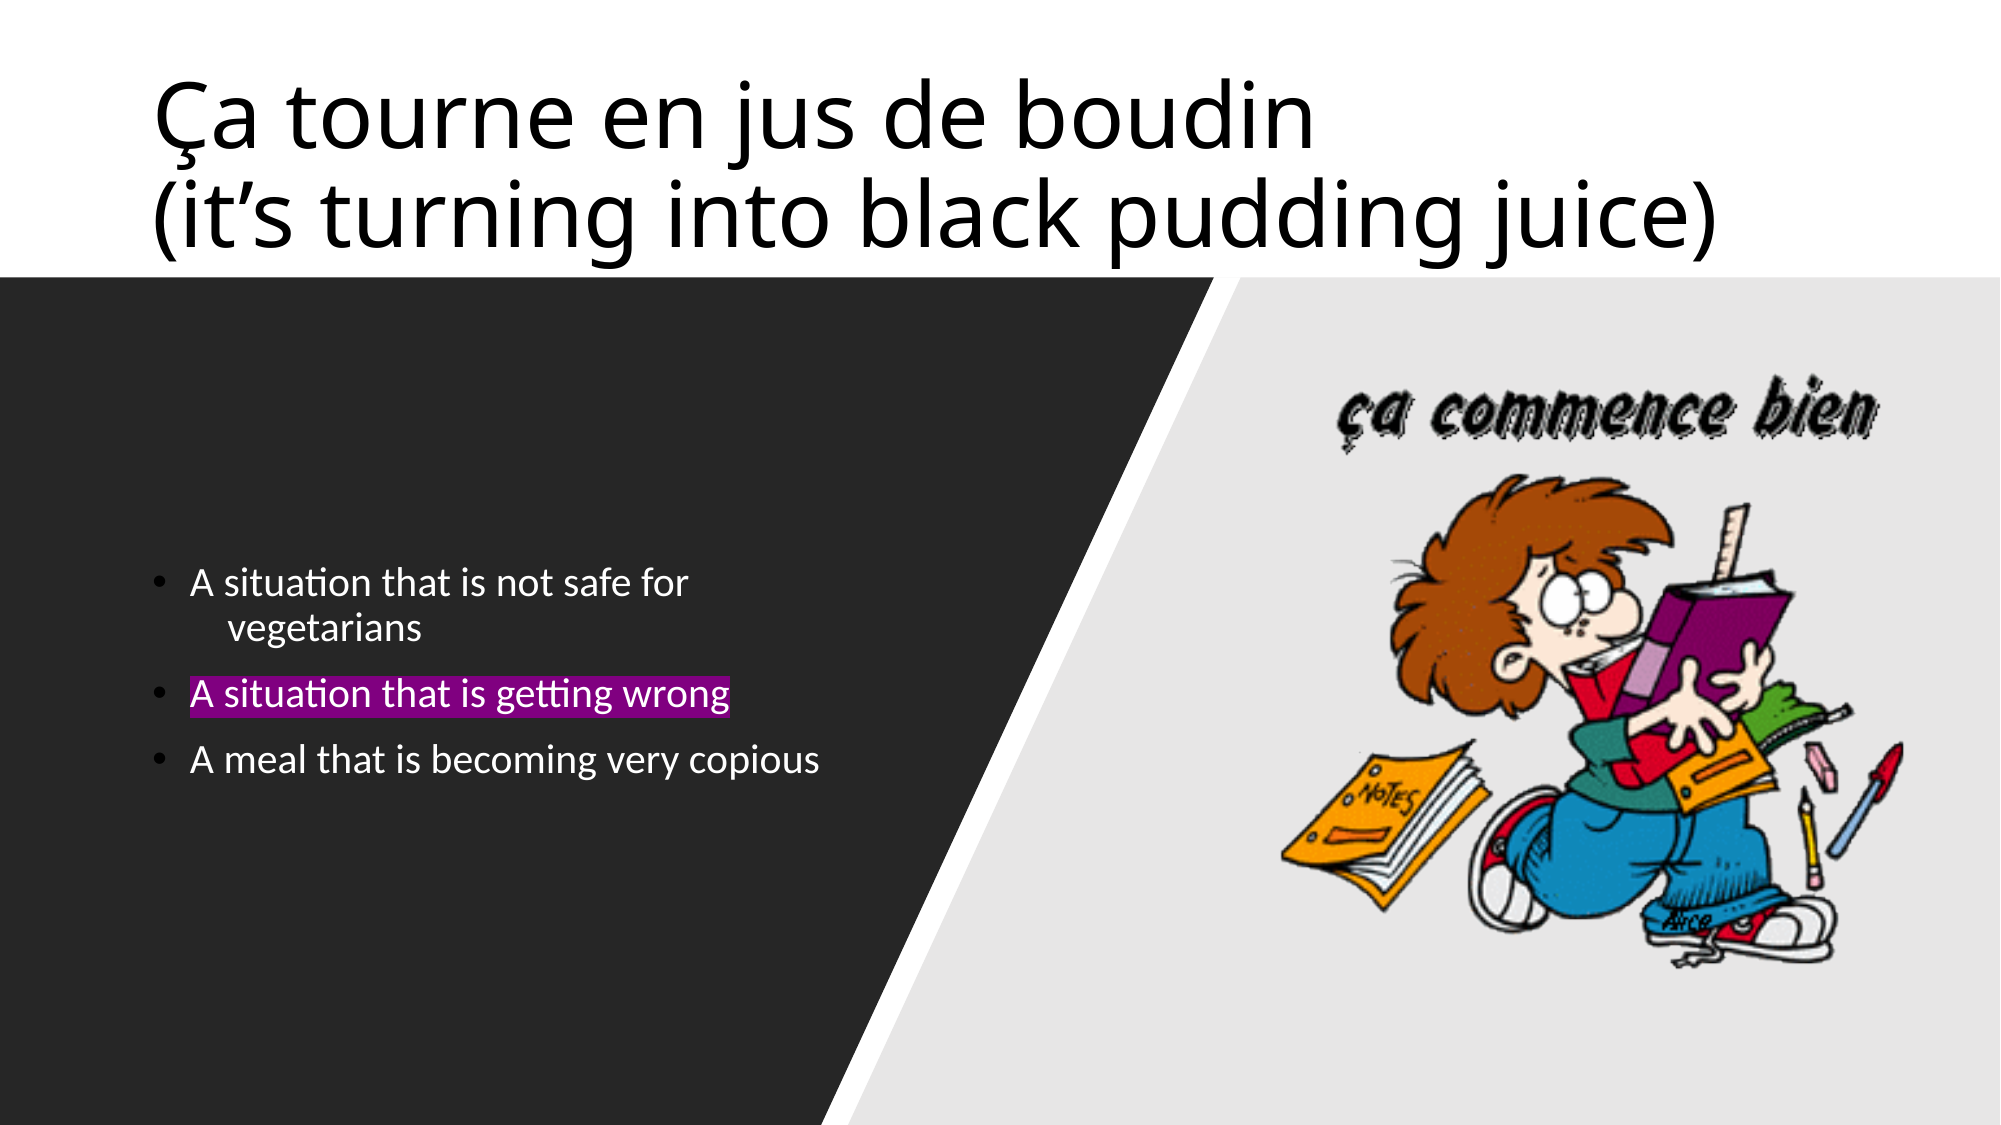

# Ça tourne en jus de boudin (it’s turning into black pudding juice)
A situation that is not safe for vegetarians
A situation that is getting wrong
A meal that is becoming very copious